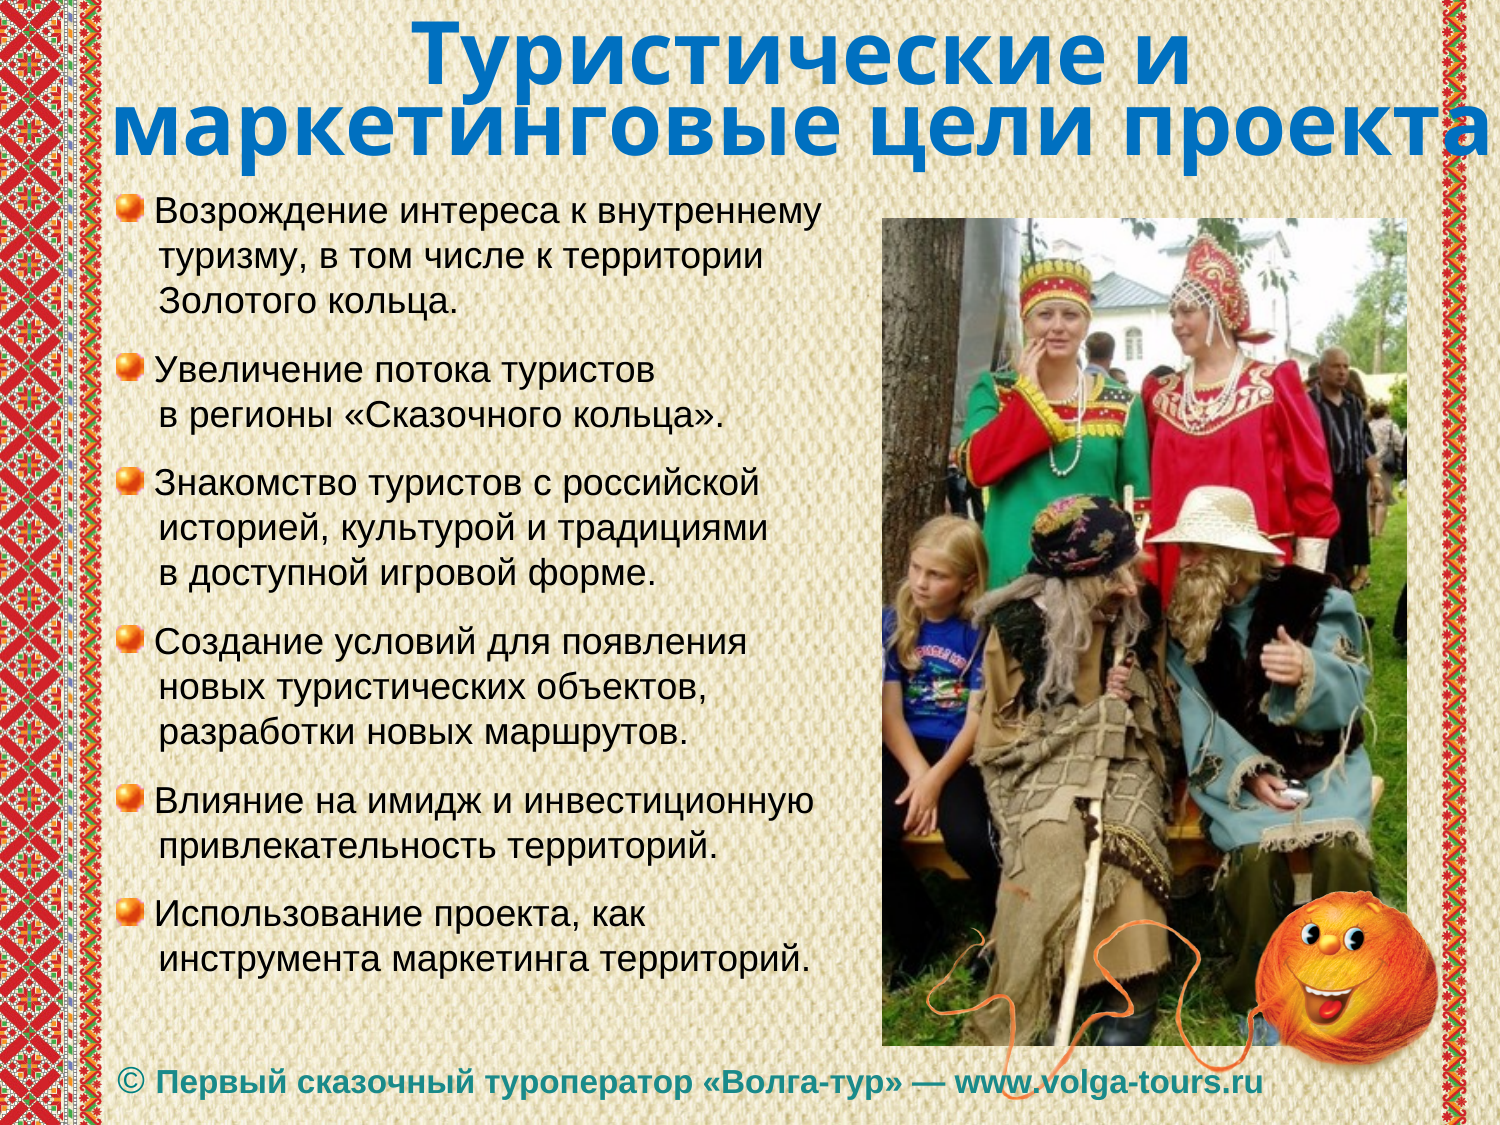

Туристические и маркетинговые цели проекта
 Возрождение интереса к внутреннему туризму, в том числе к территории
 Золотого кольца.
 Увеличение потока туристов
 в регионы «Сказочного кольца».
 Знакомство туристов с российской	 историей, культурой и традициями
 в доступной игровой форме.
 Создание условий для появления новых туристических объектов, разработки новых маршрутов.
 Влияние на имидж и инвестиционную
 привлекательность территорий.
 Использование проекта, как инструмента маркетинга территорий.
© Первый сказочный туроператор «Волга-тур» — www.volga-tours.ru